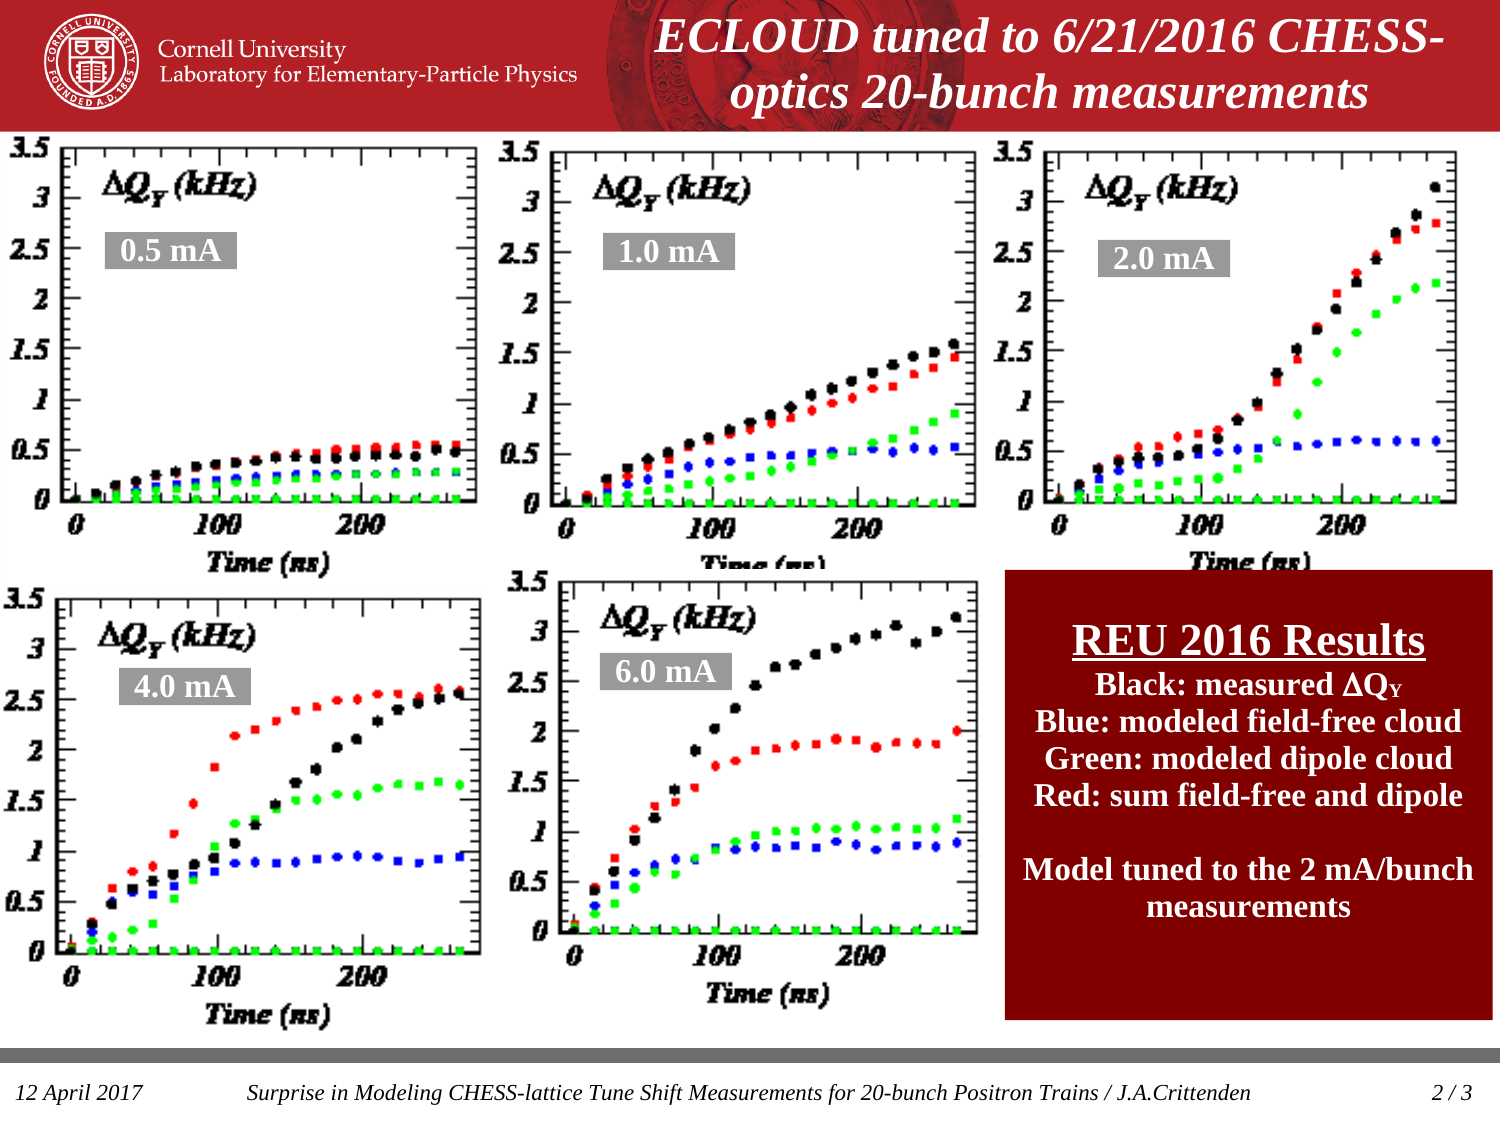

# ECLOUD tuned to 6/21/2016 CHESS-optics 20-bunch measurements
0.5 mA
1.0 mA
2.0 mA
REU 2016 Results
Black: measured DQY
Blue: modeled field-free cloud
Green: modeled dipole cloud
Red: sum field-free and dipole
Model tuned to the 2 mA/bunch measurements
6.0 mA
4.0 mA